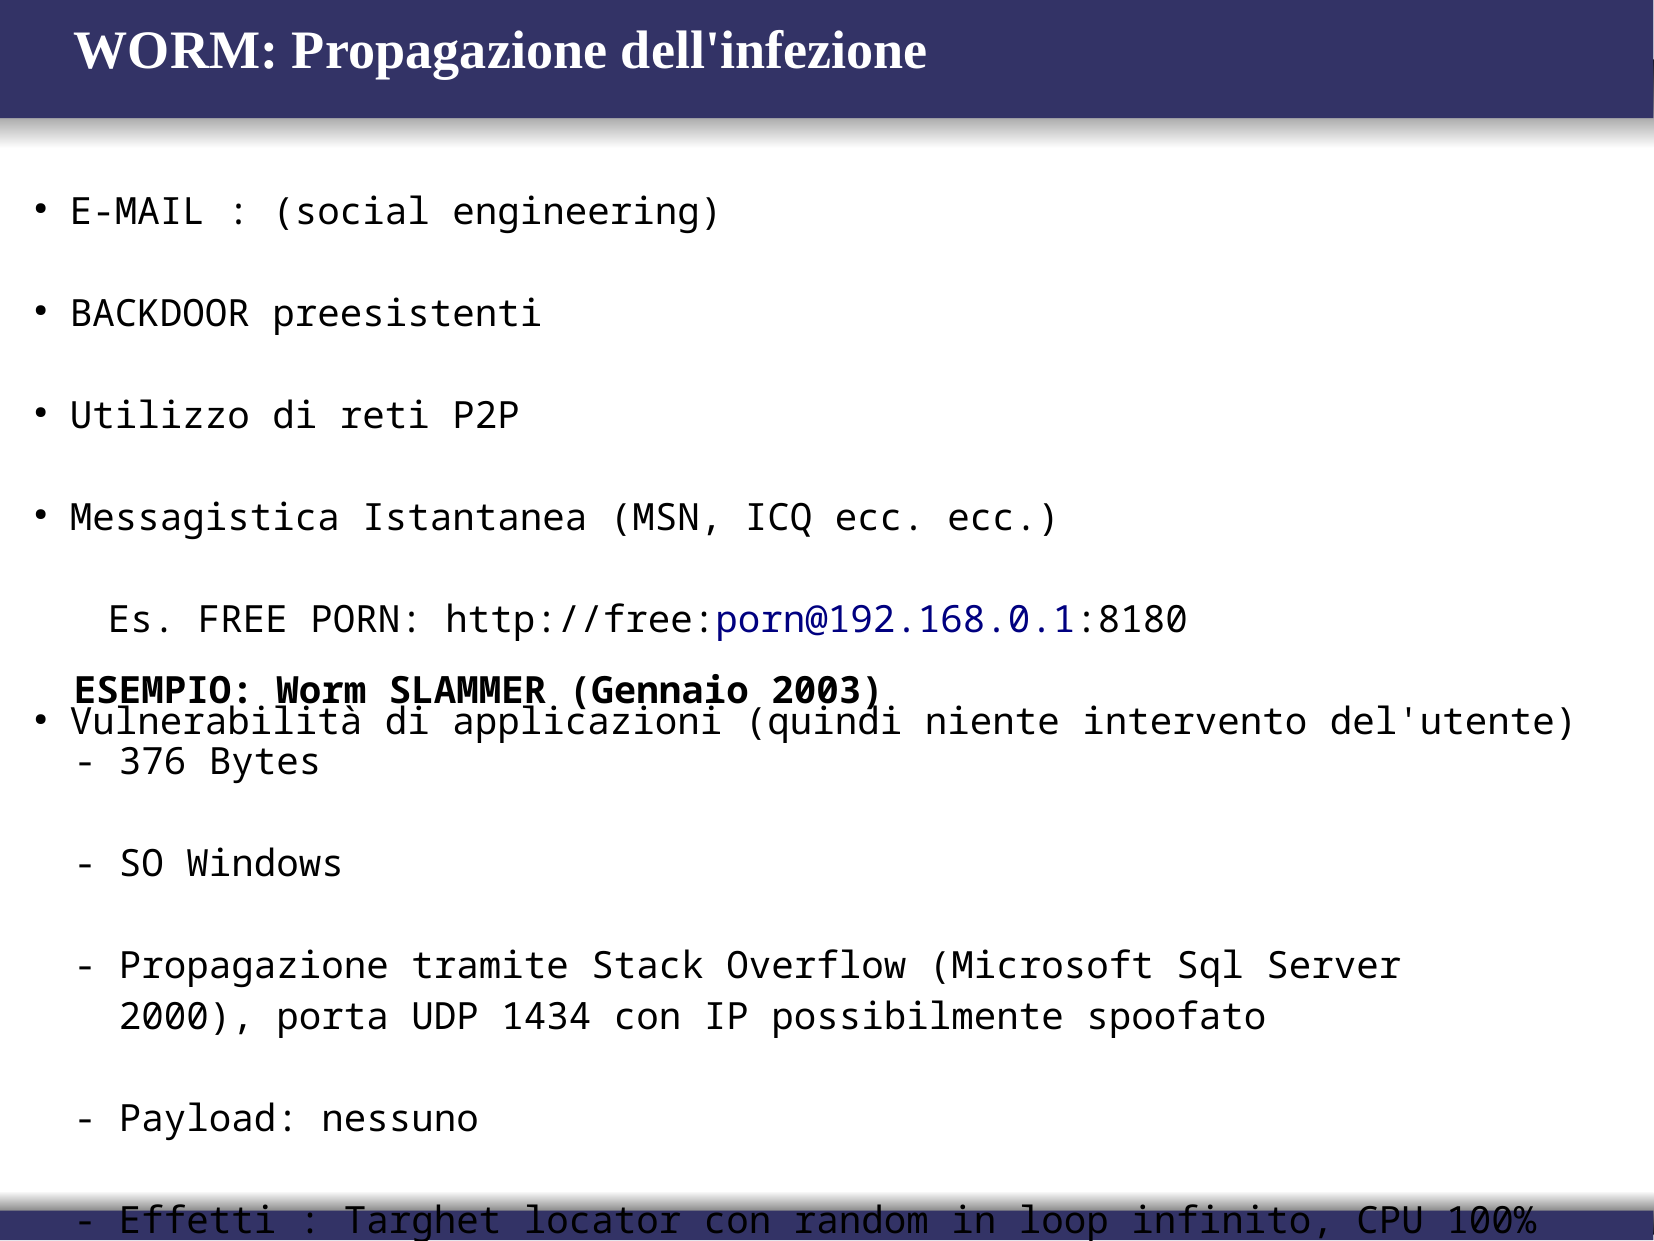

WORM: Propagazione dell'infezione
 E-MAIL : (social engineering)
 BACKDOOR preesistenti
 Utilizzo di reti P2P
 Messagistica Istantanea (MSN, ICQ ecc. ecc.)
	Es. FREE PORN: http://free:porn@192.168.0.1:8180
 Vulnerabilità di applicazioni (quindi niente intervento del'utente)
ESEMPIO: Worm SLAMMER (Gennaio 2003)
- 376 Bytes
- SO Windows
- Propagazione tramite Stack Overflow (Microsoft Sql Server 	 2000), porta UDP 1434 con IP possibilmente spoofato
- Payload: nessuno
- Effetti : Targhet locator con random in loop infinito, CPU 100% e rete congestionata